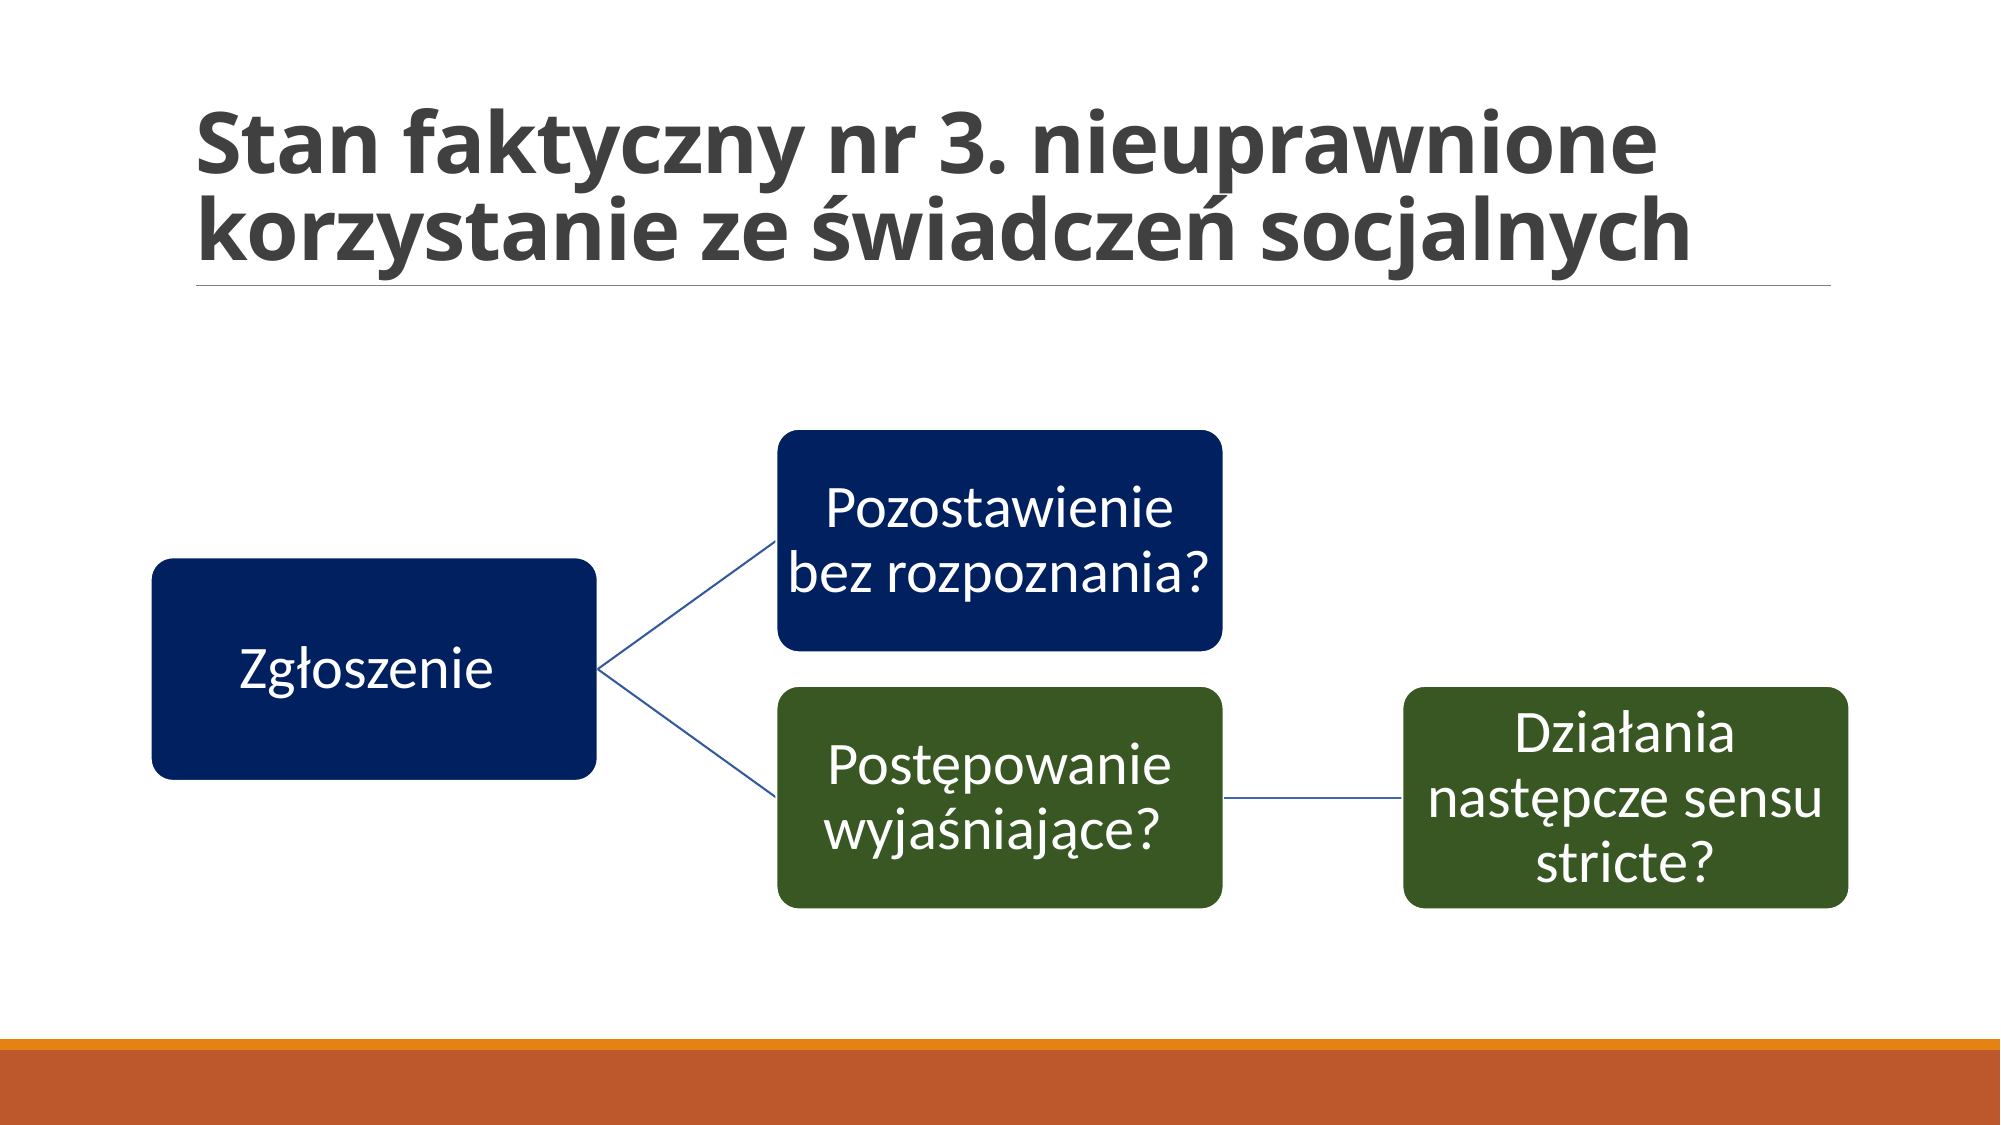

# Stan faktyczny nr 3. nieuprawnione korzystanie ze świadczeń socjalnych
Pozostawienie bez rozpoznania?
Zgłoszenie
Postępowanie wyjaśniające?
Działania następcze sensu stricte?